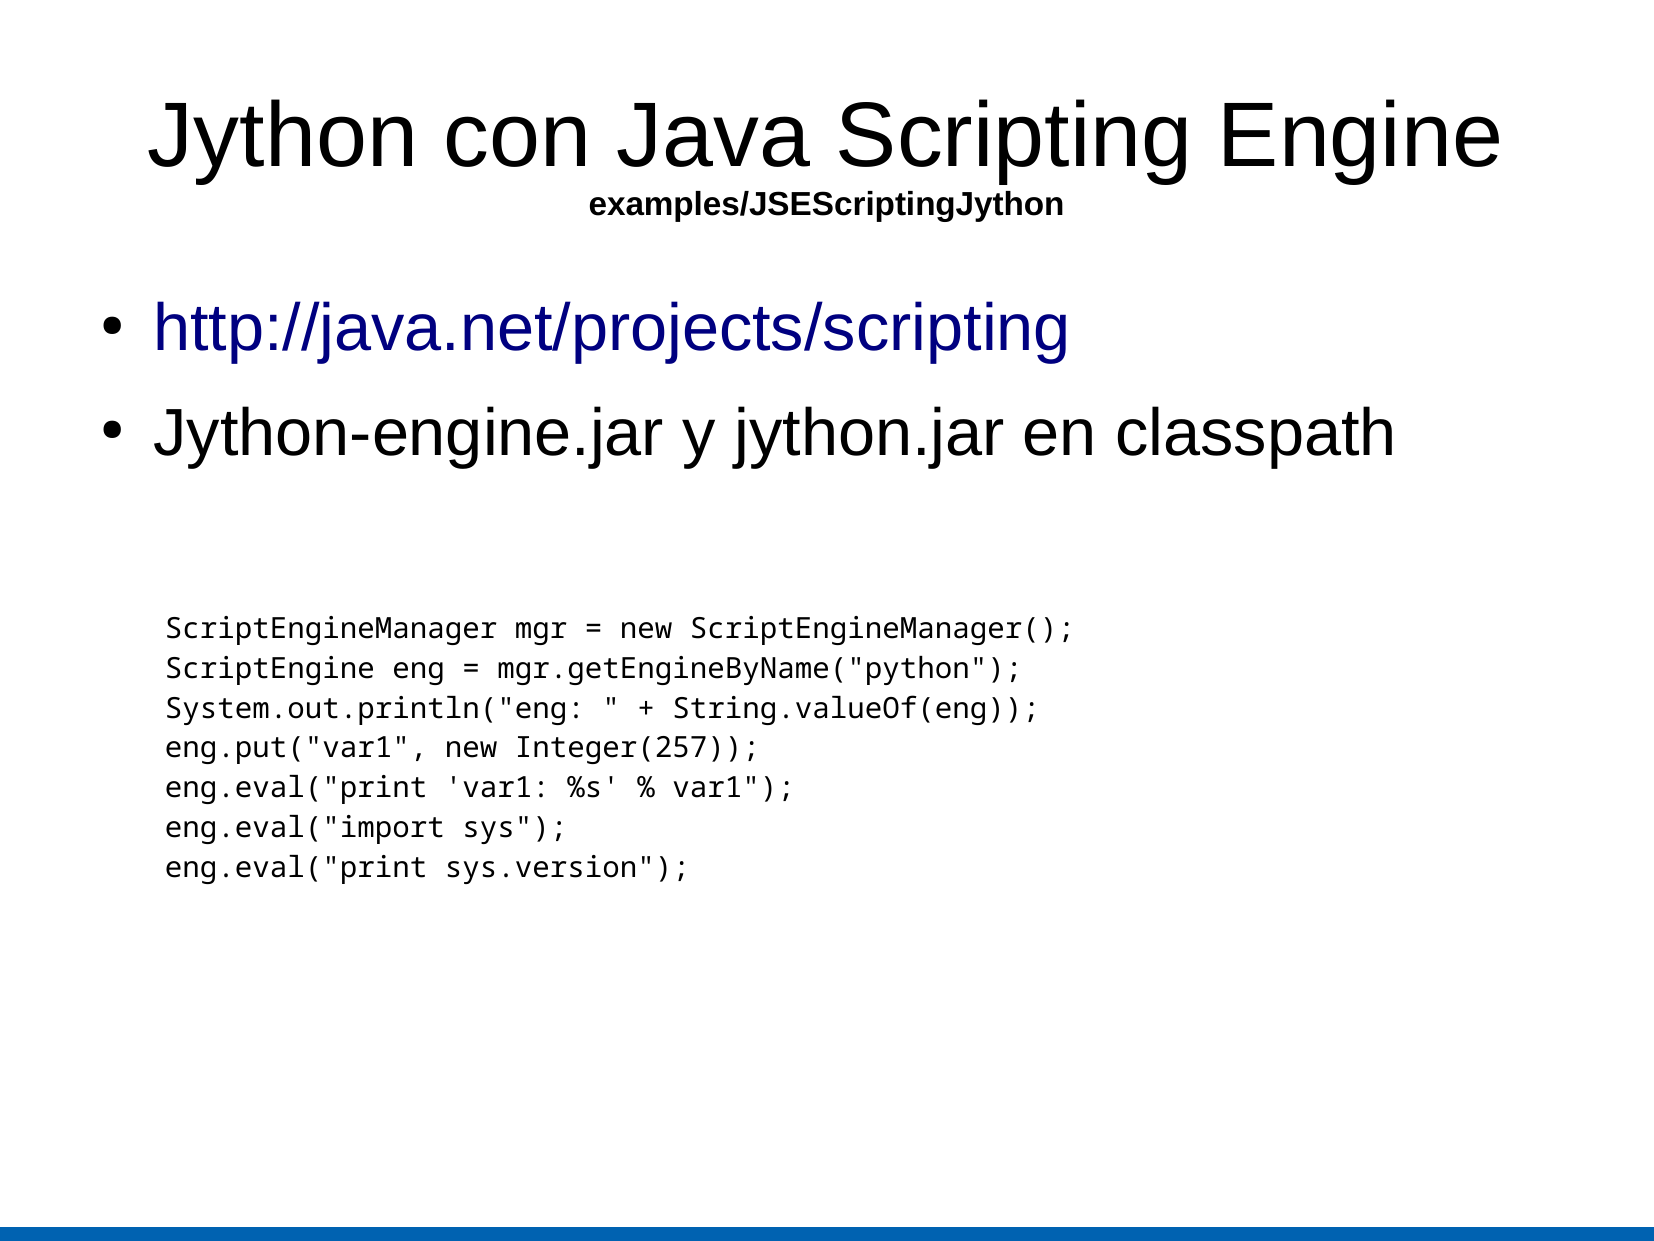

# Jython con Java Scripting Engine examples/JSEScriptingJython
http://java.net/projects/scripting
Jython-engine.jar y jython.jar en classpath
ScriptEngineManager mgr = new ScriptEngineManager();
ScriptEngine eng = mgr.getEngineByName("python");
System.out.println("eng: " + String.valueOf(eng));
eng.put("var1", new Integer(257));
eng.eval("print 'var1: %s' % var1");
eng.eval("import sys");
eng.eval("print sys.version");